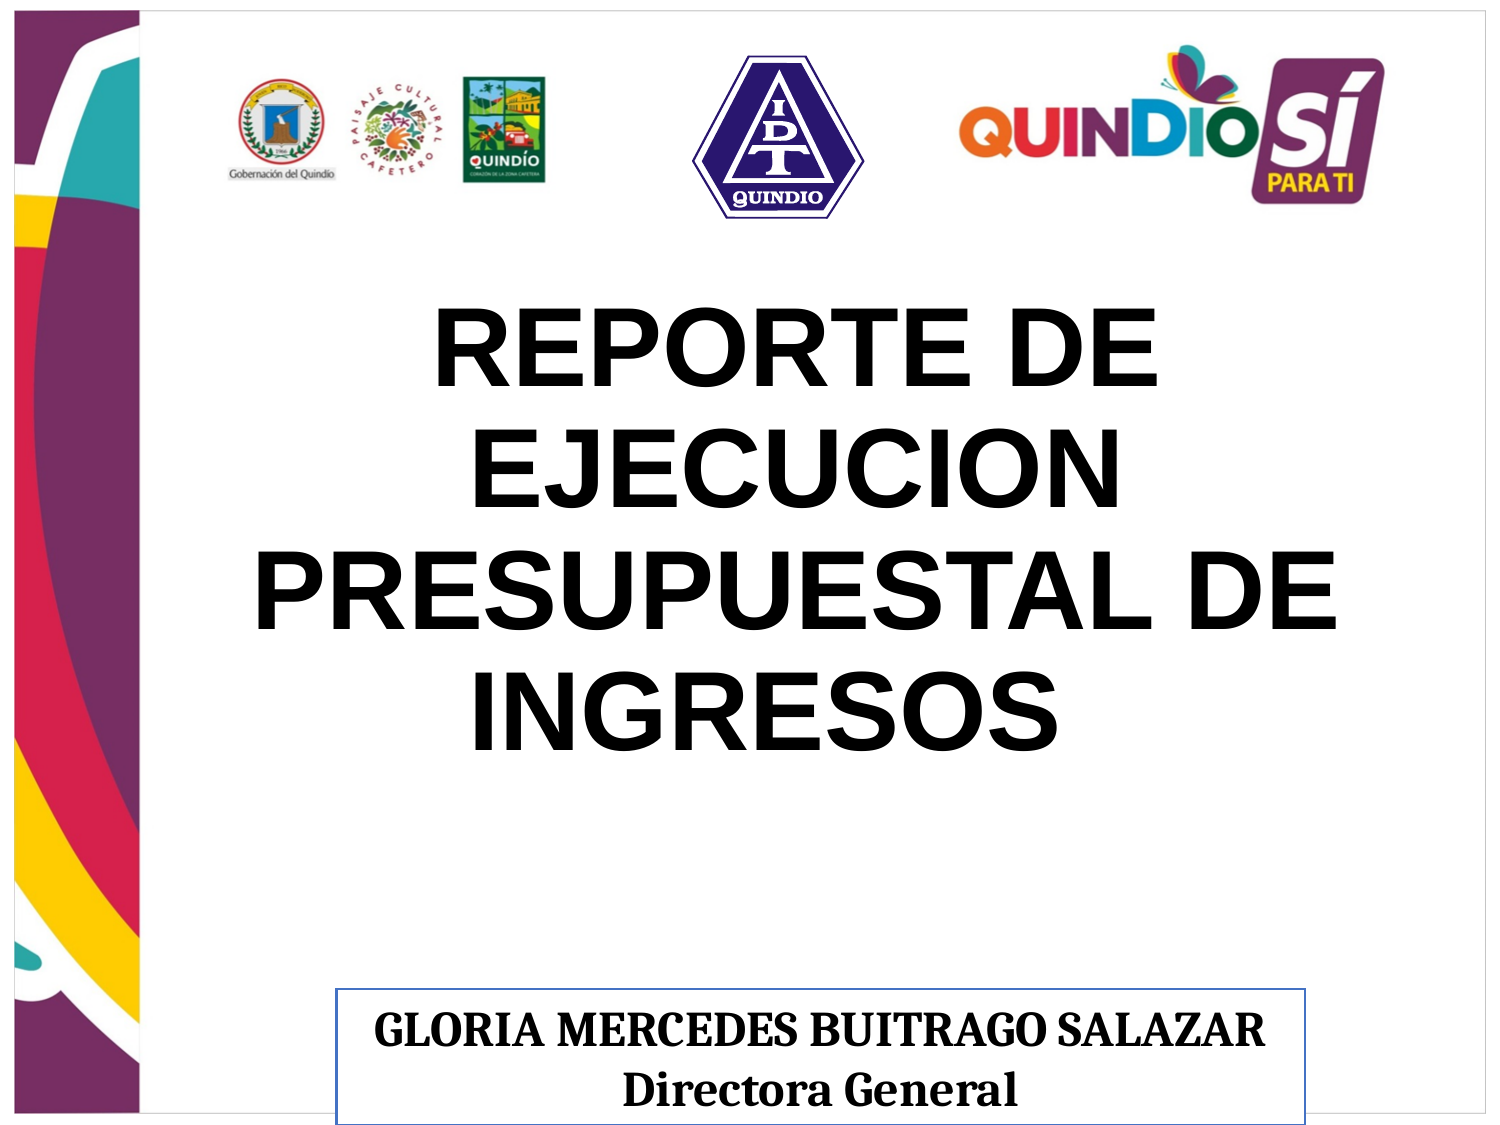

# REPORTE DE EJECUCION PRESUPUESTAL DE INGRESOS
GLORIA MERCEDES BUITRAGO SALAZAR
Directora General